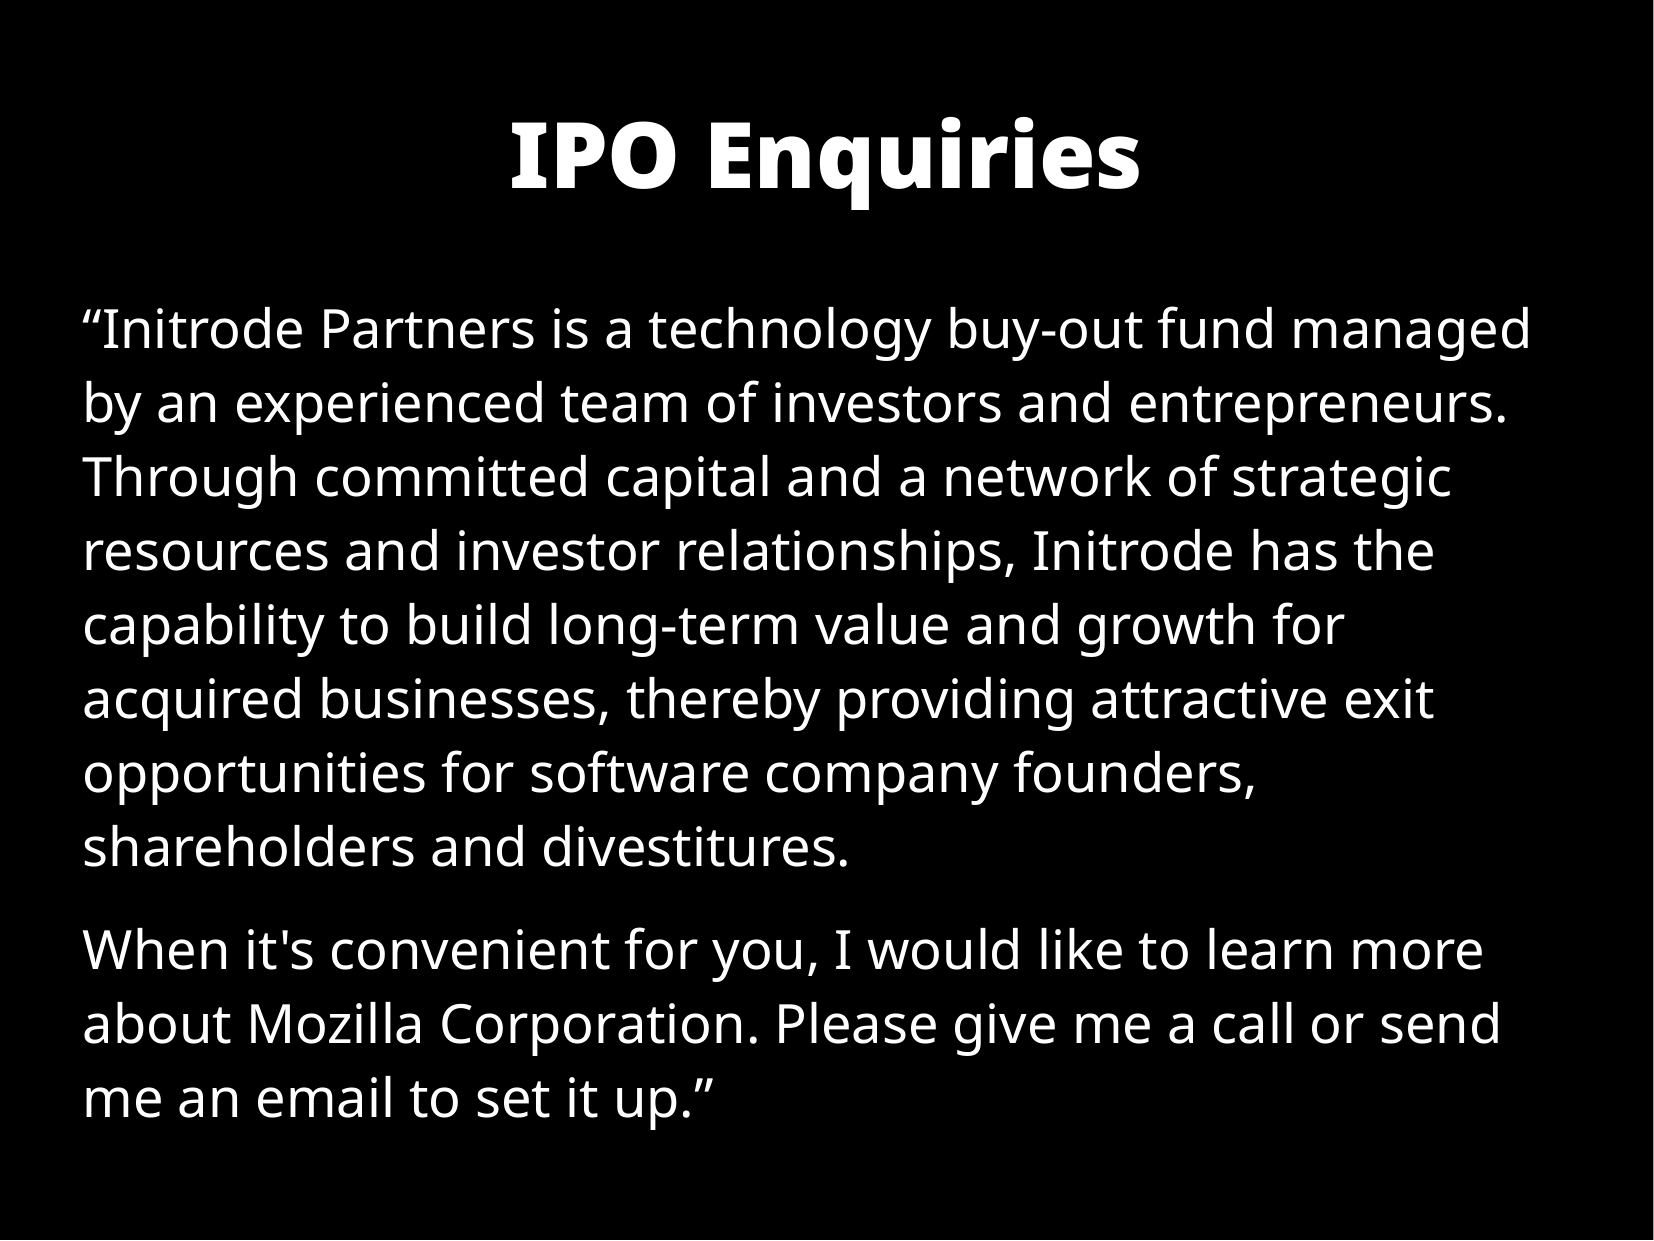

# IPO Enquiries
“Initrode Partners is a technology buy-out fund managed by an experienced team of investors and entrepreneurs. Through committed capital and a network of strategic resources and investor relationships, Initrode has the capability to build long-term value and growth for acquired businesses, thereby providing attractive exit opportunities for software company founders, shareholders and divestitures.
When it's convenient for you, I would like to learn more about Mozilla Corporation. Please give me a call or send me an email to set it up.”